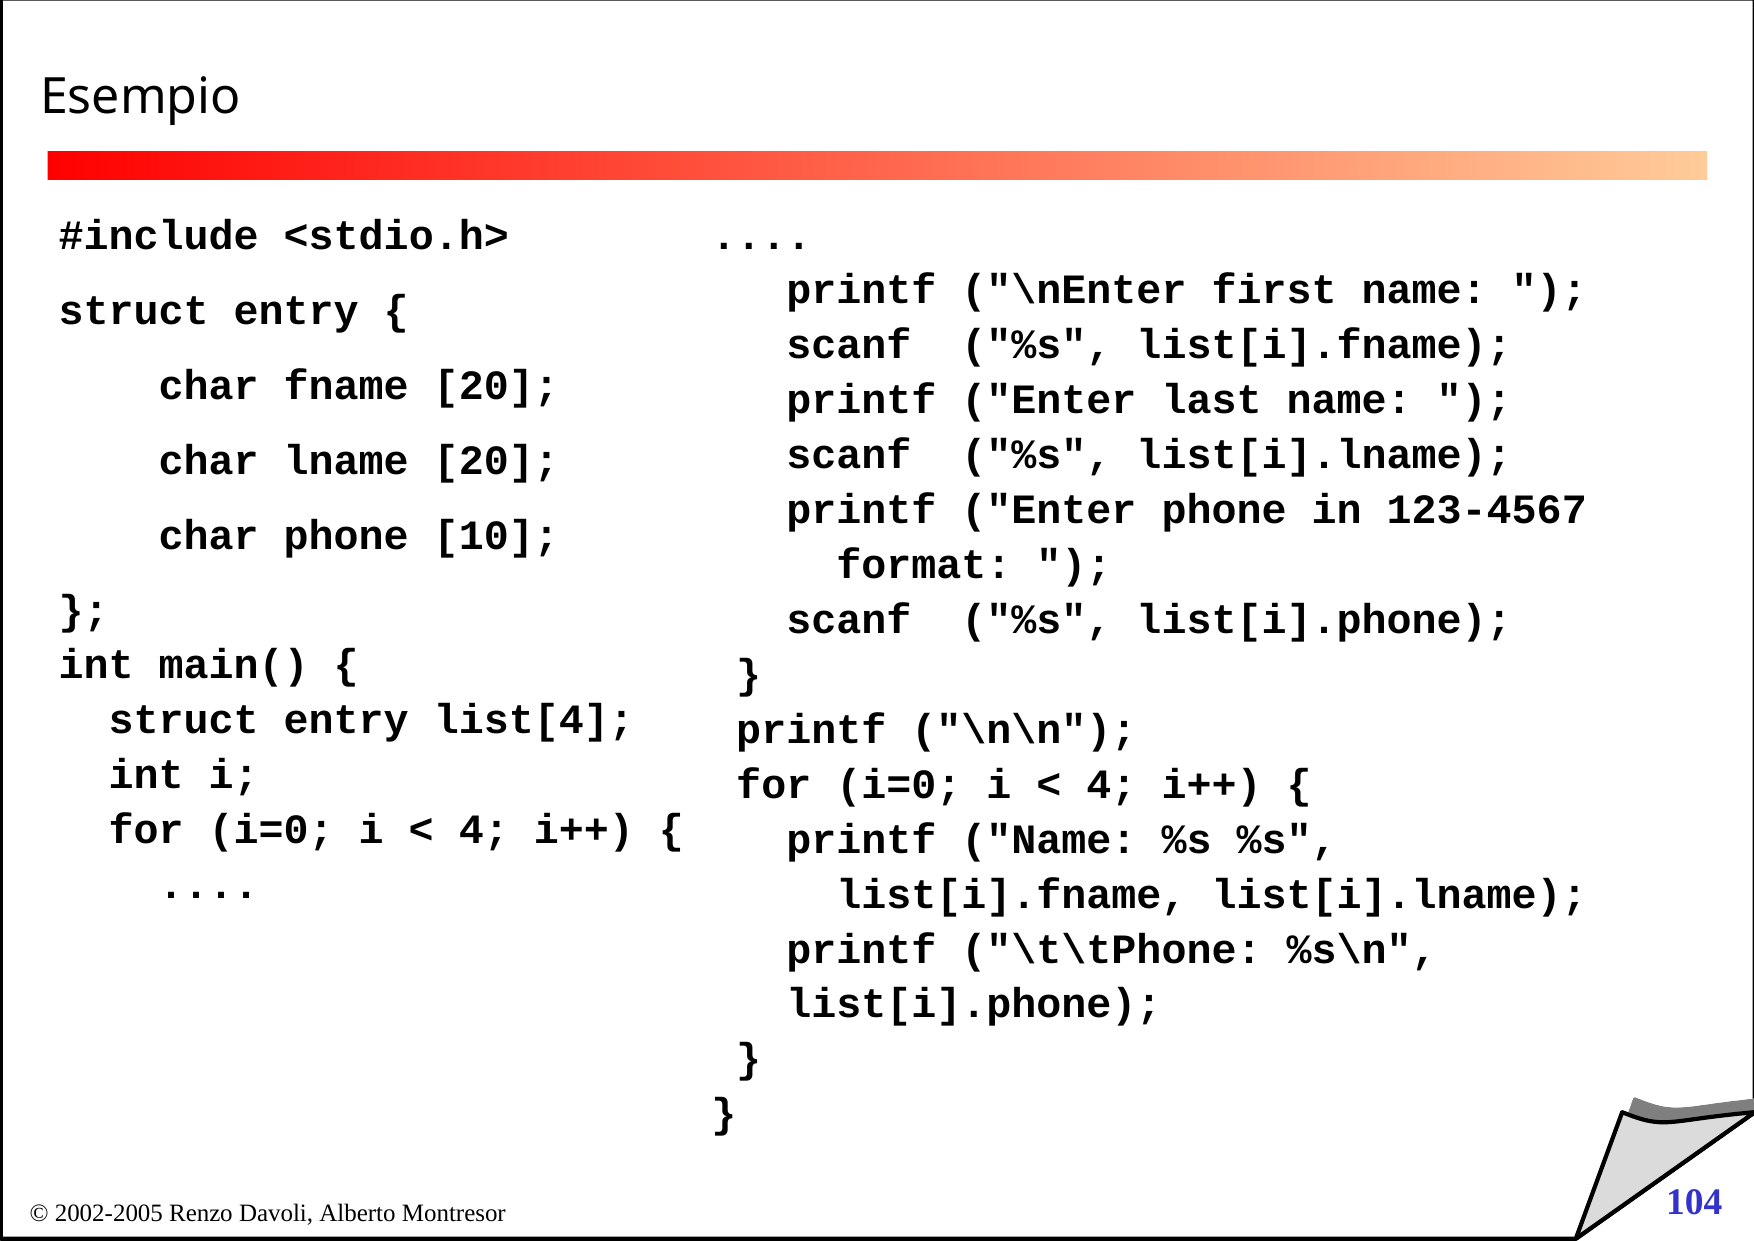

# Esempio
#include <stdio.h>
struct entry {
 char fname [20];
 char lname [20];
 char phone [10];
};
int main() {
 struct entry list[4];
 int i;
 for (i=0; i < 4; i++) {
 ....
....
 printf ("\nEnter first name: ");
 scanf ("%s", list[i].fname);
 printf ("Enter last name: ");
 scanf ("%s", list[i].lname);
 printf ("Enter phone in 123-4567
 format: ");
 scanf ("%s", list[i].phone);
 }
 printf ("\n\n");
 for (i=0; i < 4; i++) {
 printf ("Name: %s %s",
 list[i].fname, list[i].lname);
 printf ("\t\tPhone: %s\n",
 list[i].phone);
 }
}